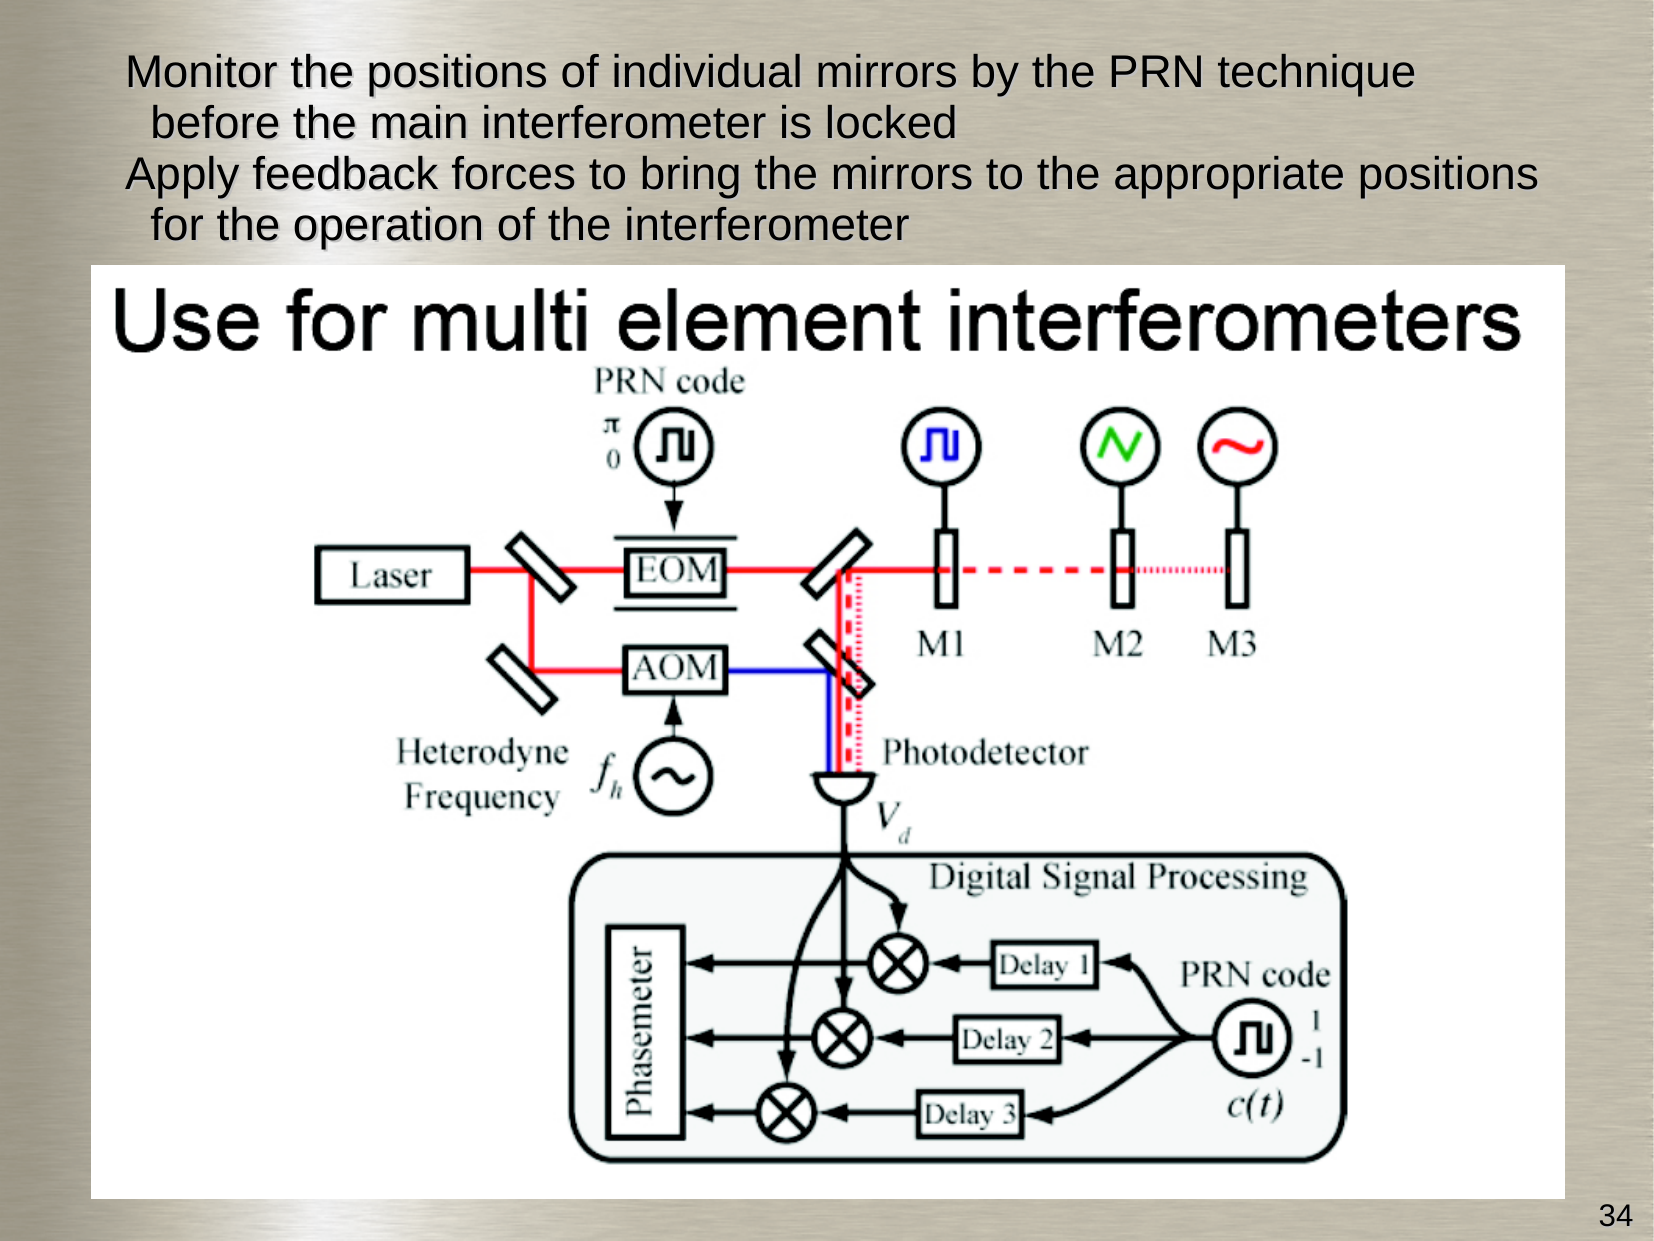

Monitor the positions of individual mirrors by the PRN technique
 before the main interferometer is locked
 Apply feedback forces to bring the mirrors to the appropriate positions
 for the operation of the interferometer